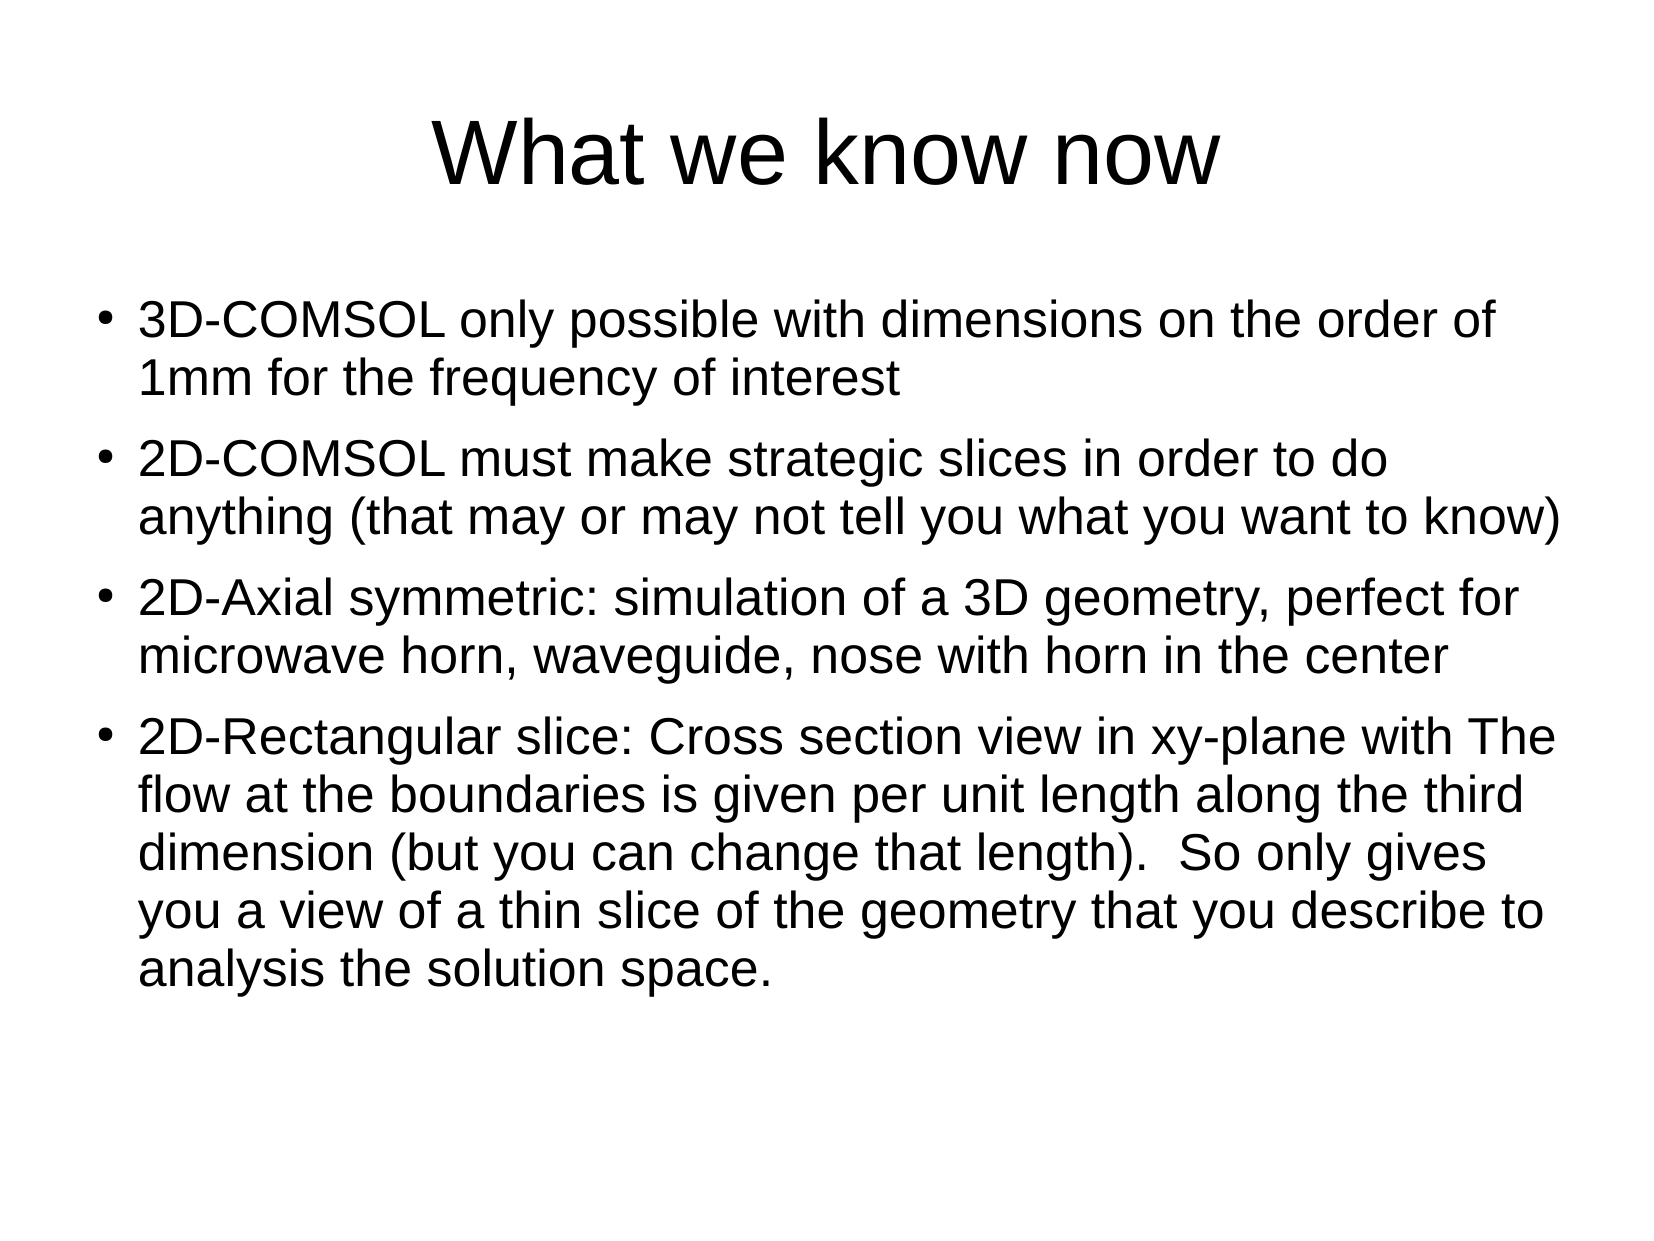

# What we know now
3D-COMSOL only possible with dimensions on the order of 1mm for the frequency of interest
2D-COMSOL must make strategic slices in order to do anything (that may or may not tell you what you want to know)
2D-Axial symmetric: simulation of a 3D geometry, perfect for microwave horn, waveguide, nose with horn in the center
2D-Rectangular slice: Cross section view in xy-plane with The flow at the boundaries is given per unit length along the third dimension (but you can change that length). So only gives you a view of a thin slice of the geometry that you describe to analysis the solution space.